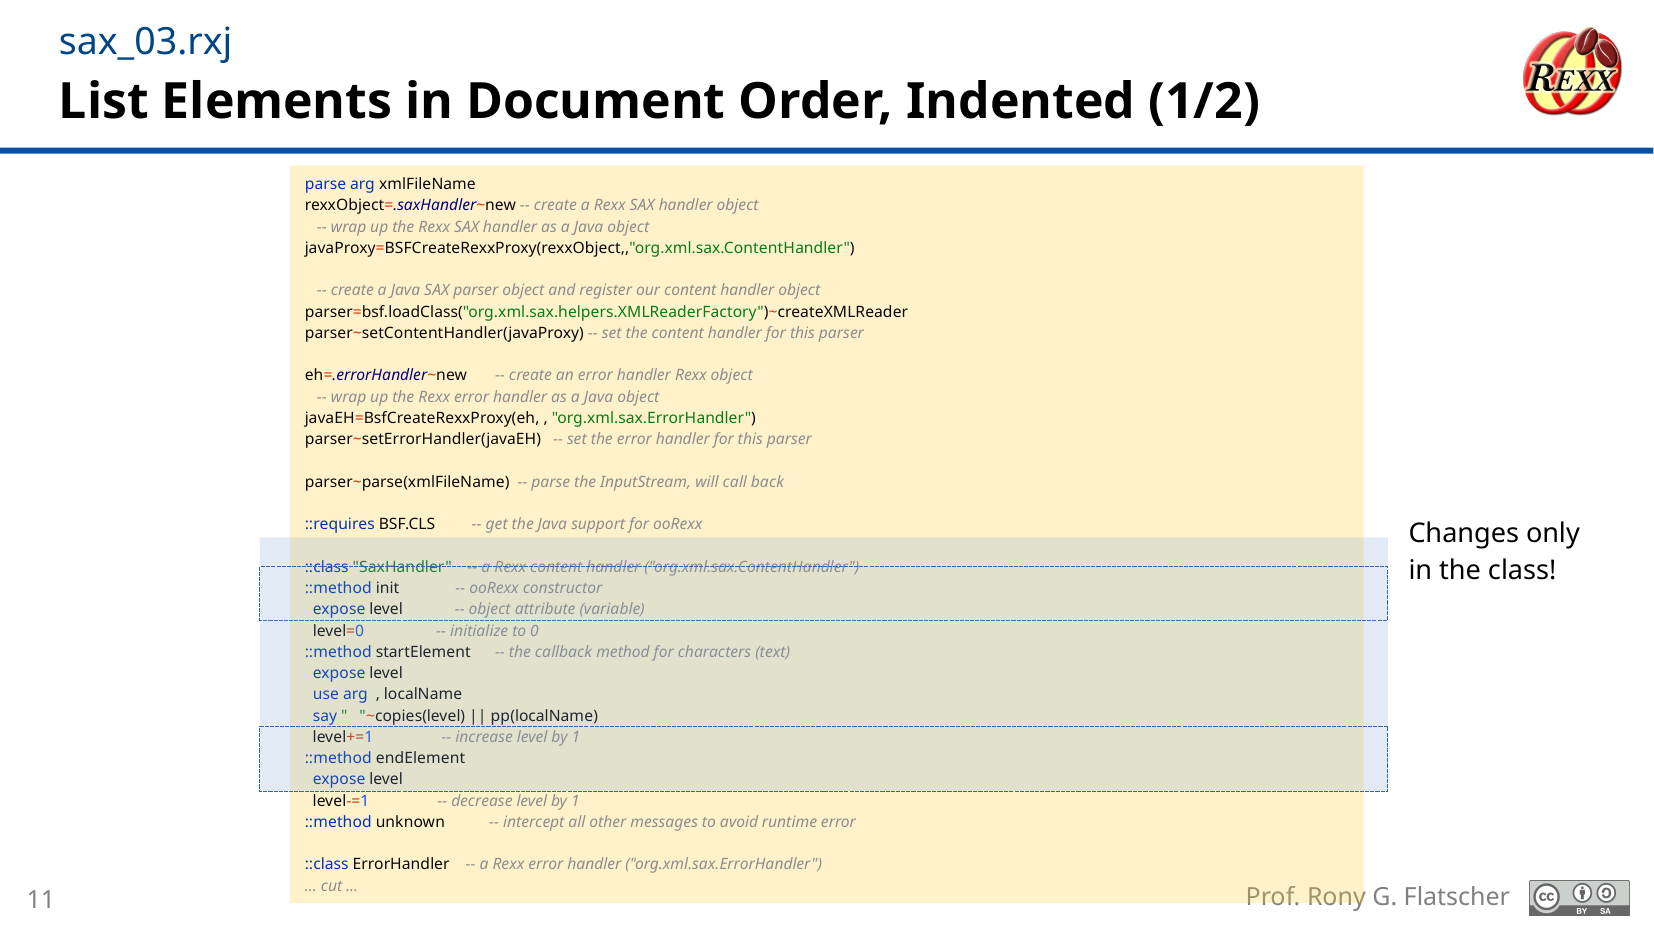

# sax_03.rxj List Elements in Document Order, Indented (1/2)
parse arg xmlFileName
rexxObject=.saxHandler~new -- create a Rexx SAX handler object
 -- wrap up the Rexx SAX handler as a Java object
javaProxy=BSFCreateRexxProxy(rexxObject,,"org.xml.sax.ContentHandler")
 -- create a Java SAX parser object and register our content handler object
parser=bsf.loadClass("org.xml.sax.helpers.XMLReaderFactory")~createXMLReader
parser~setContentHandler(javaProxy) -- set the content handler for this parser
eh=.errorHandler~new -- create an error handler Rexx object
 -- wrap up the Rexx error handler as a Java object
javaEH=BsfCreateRexxProxy(eh, , "org.xml.sax.ErrorHandler")
parser~setErrorHandler(javaEH) -- set the error handler for this parser
parser~parse(xmlFileName) -- parse the InputStream, will call back
::requires BSF.CLS -- get the Java support for ooRexx
::class "SaxHandler" -- a Rexx content handler ("org.xml.sax.ContentHandler")
::method init -- ooRexx constructor
 expose level -- object attribute (variable)
 level=0 -- initialize to 0
::method startElement -- the callback method for characters (text)
 expose level
 use arg , localName
 say " "~copies(level) || pp(localName)
 level+=1 -- increase level by 1
::method endElement
 expose level
 level-=1 -- decrease level by 1
::method unknown -- intercept all other messages to avoid runtime error
::class ErrorHandler -- a Rexx error handler ("org.xml.sax.ErrorHandler")
… cut …
Changes only
in the class!